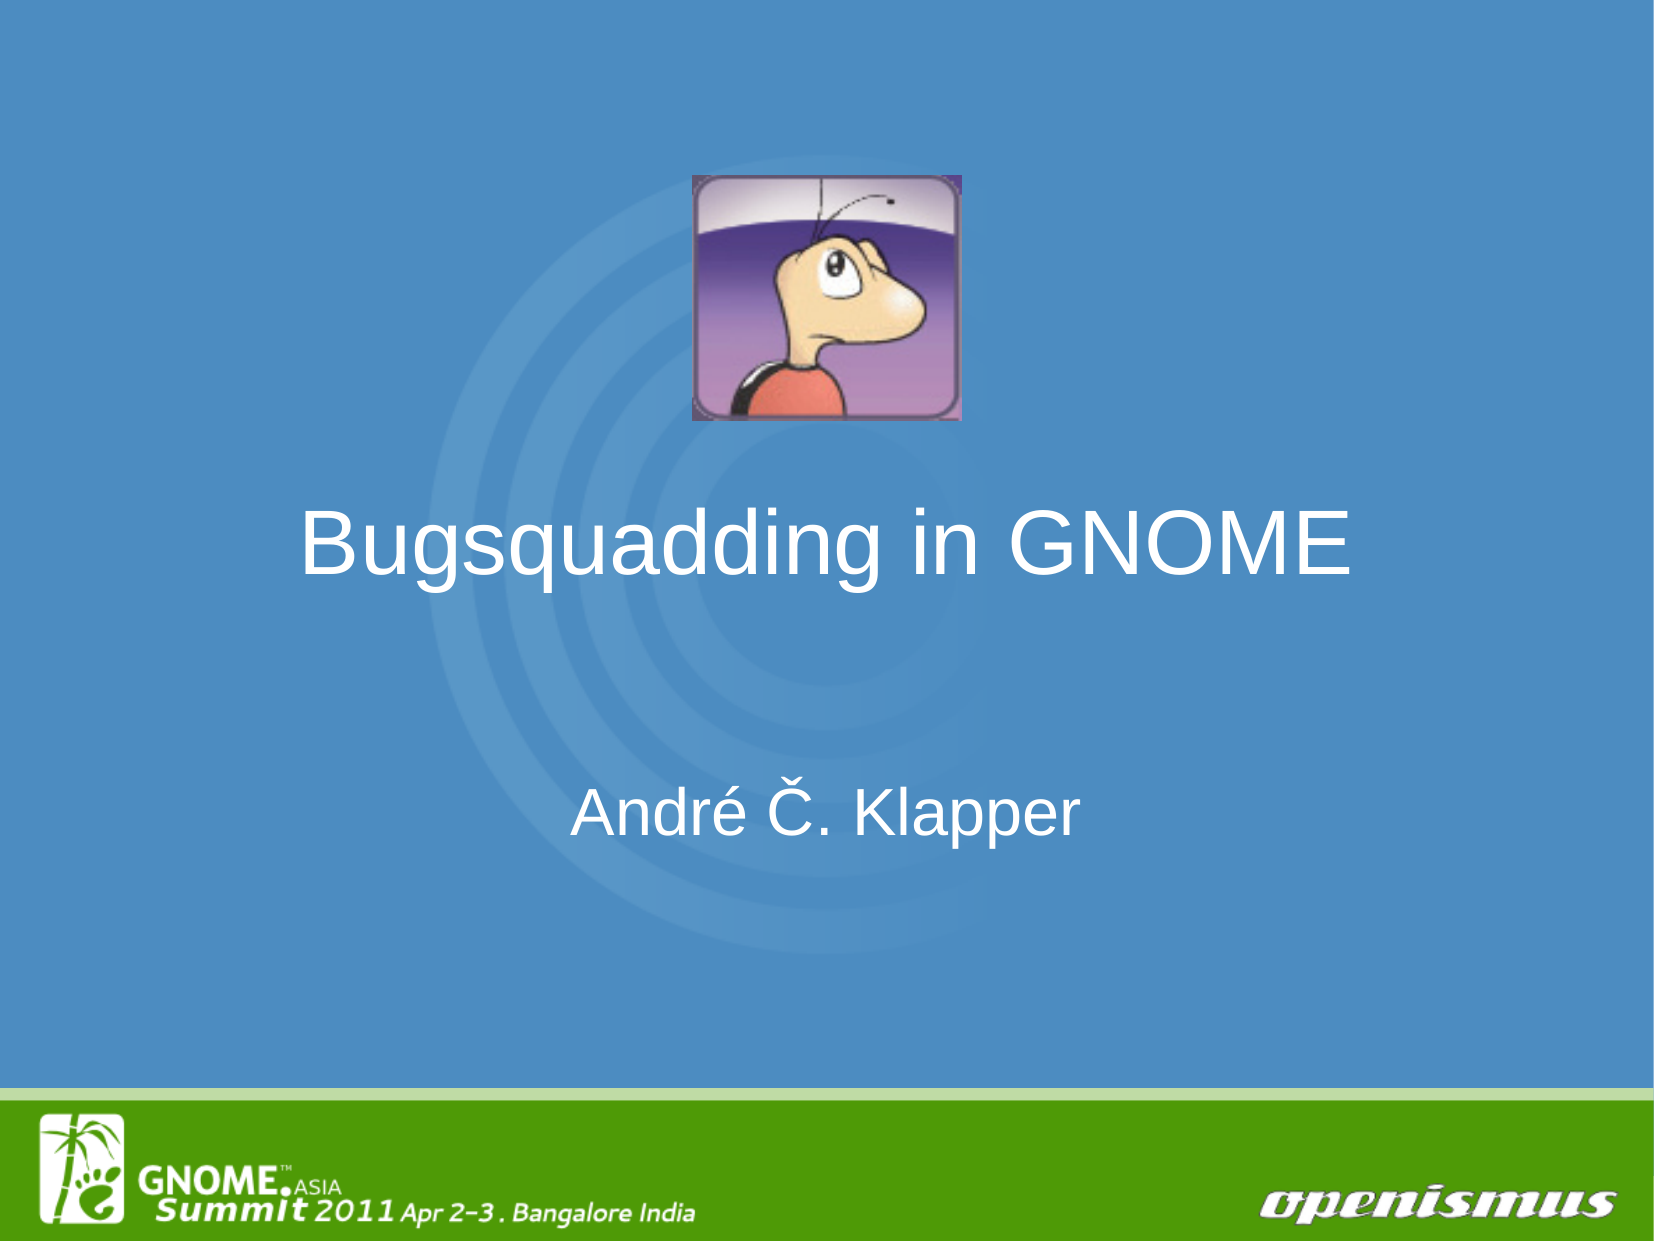

# Bugsquadding in GNOME
André Č. Klapper